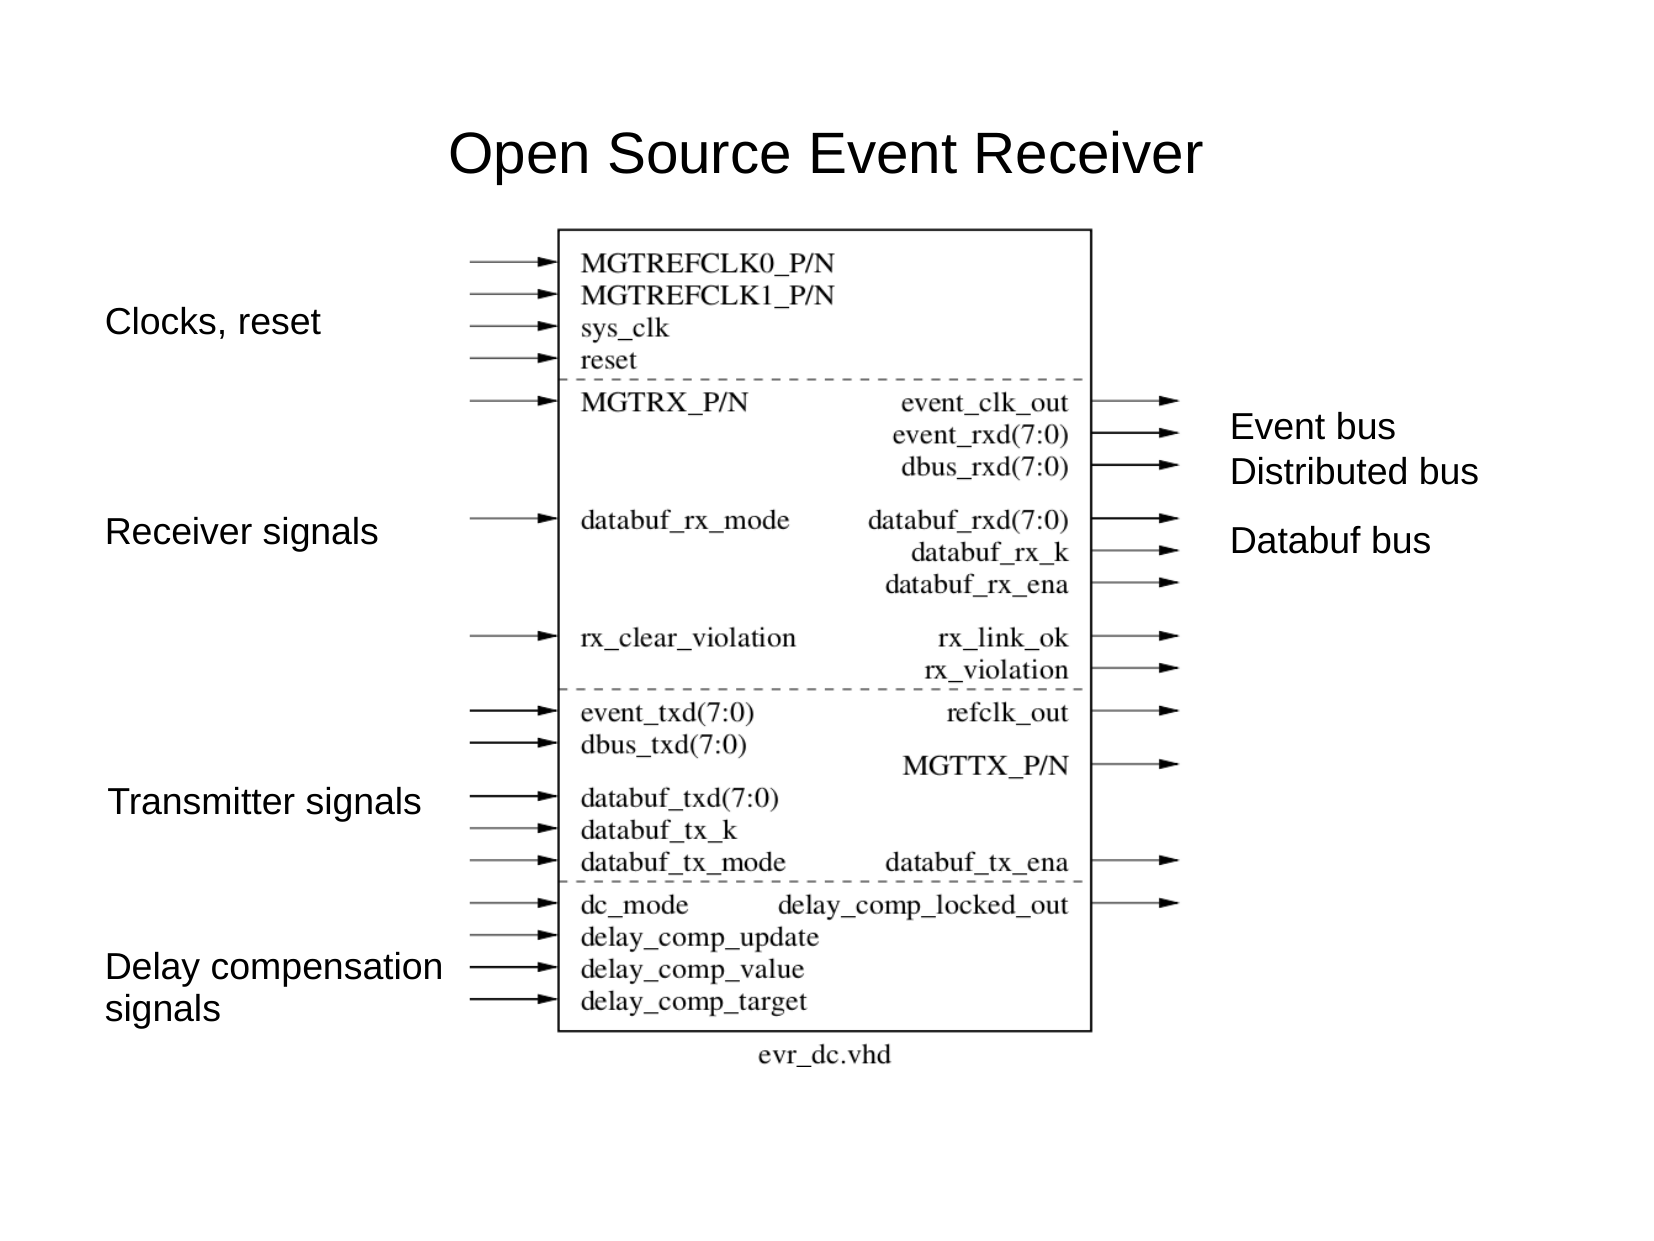

# Open Source Event Receiver
Clocks, reset
Event bus
Distributed bus
Receiver signals
Databuf bus
Transmitter signals
Delay compensation
signals